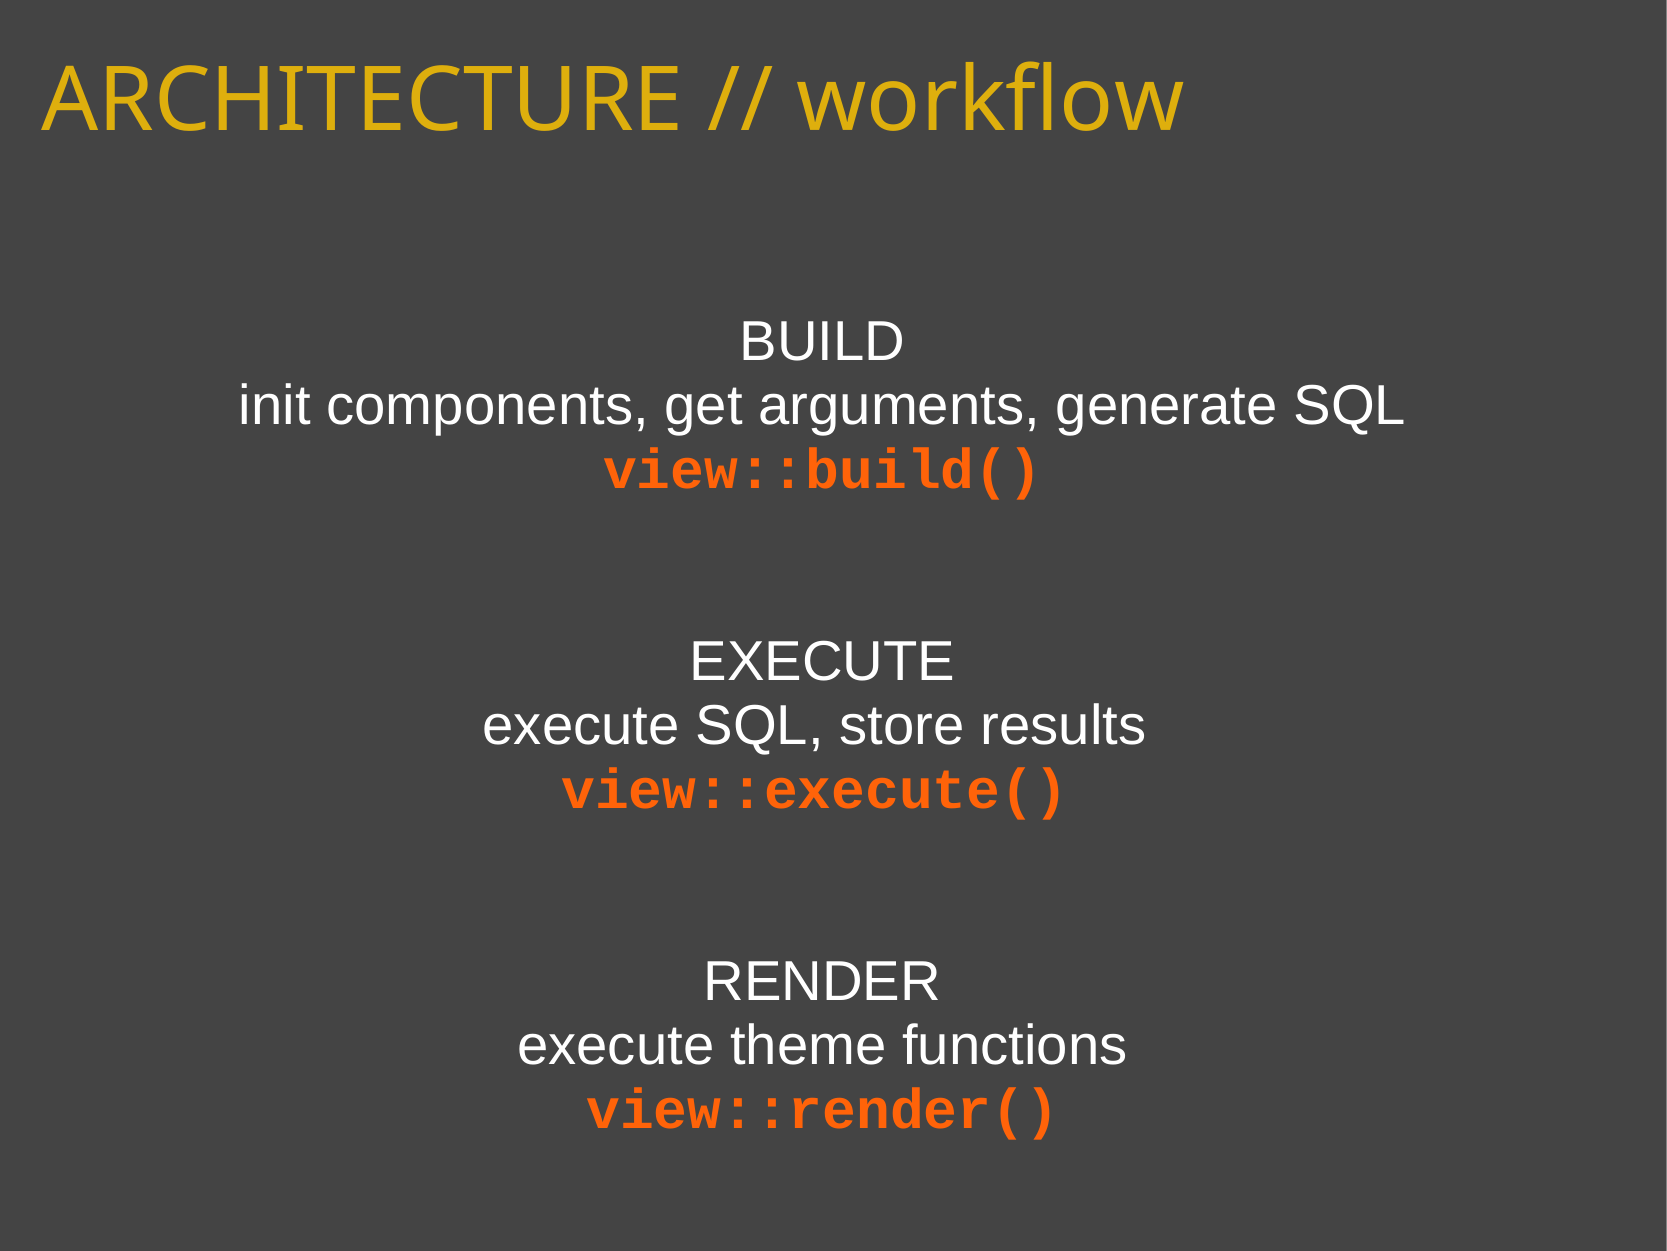

# ARCHITECTURE // workflow
BUILD
init components, get arguments, generate SQL
view::build()
EXECUTE
execute SQL, store results
view::execute()
RENDER
execute theme functions
view::render()